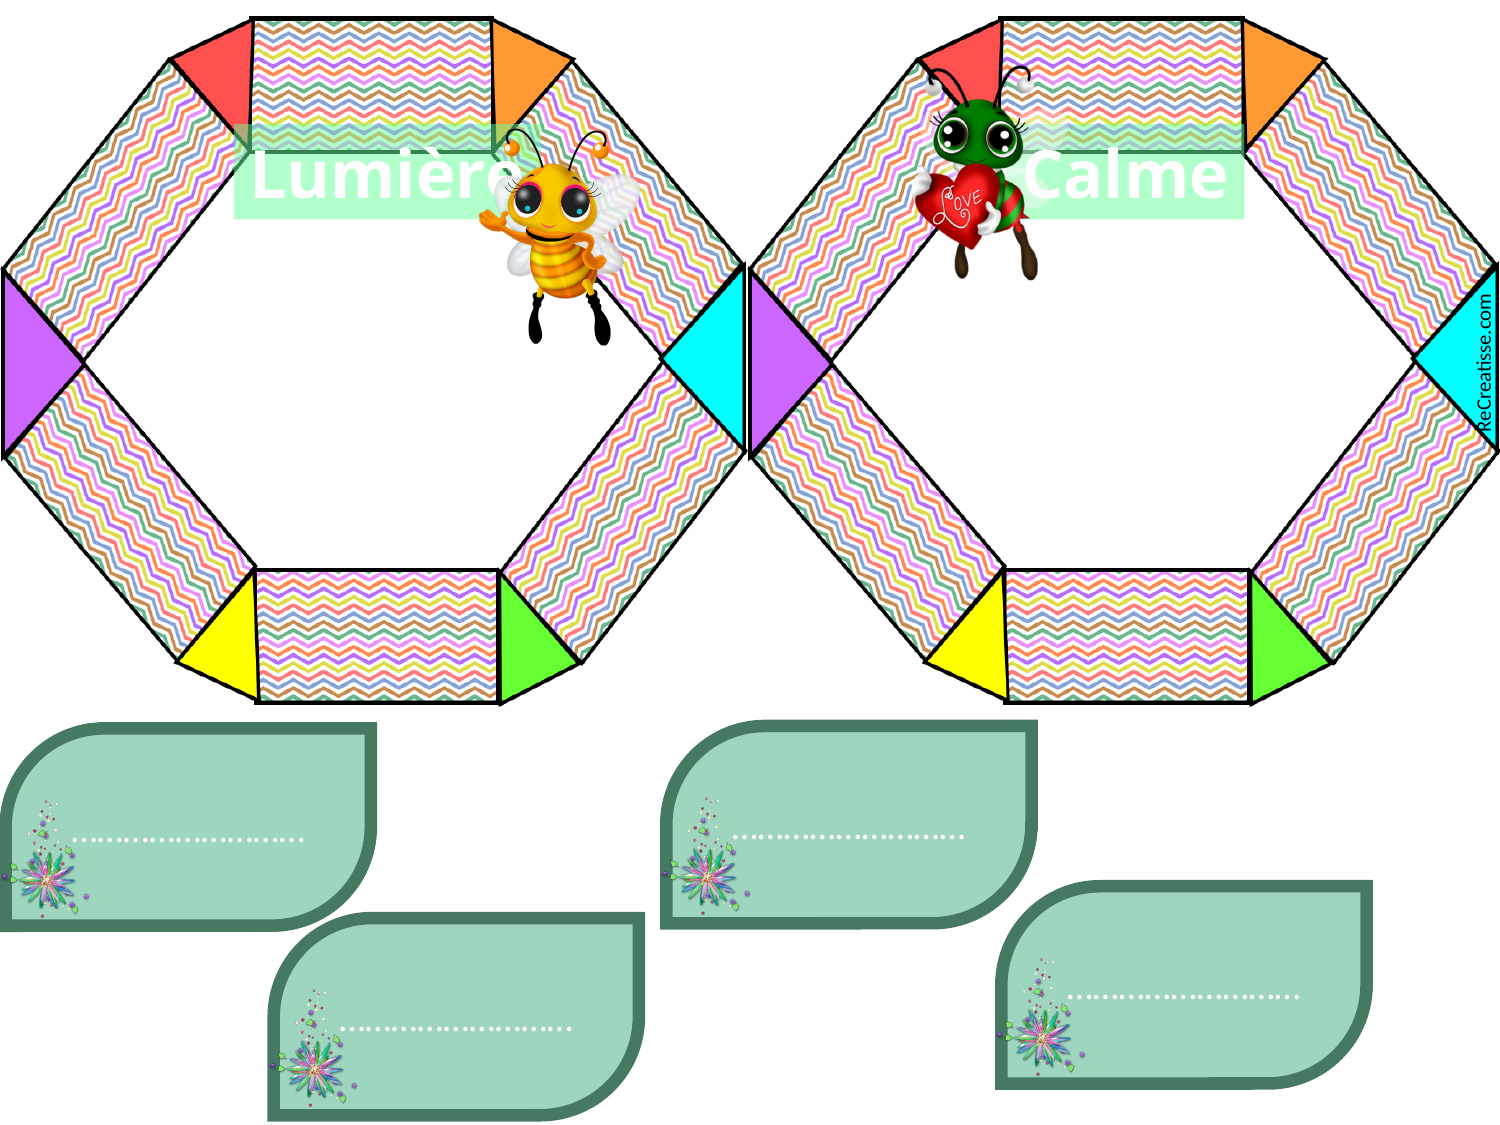

Lumière
Calme
ReCreatisse.com
………………………
………………………
………………………
………………………